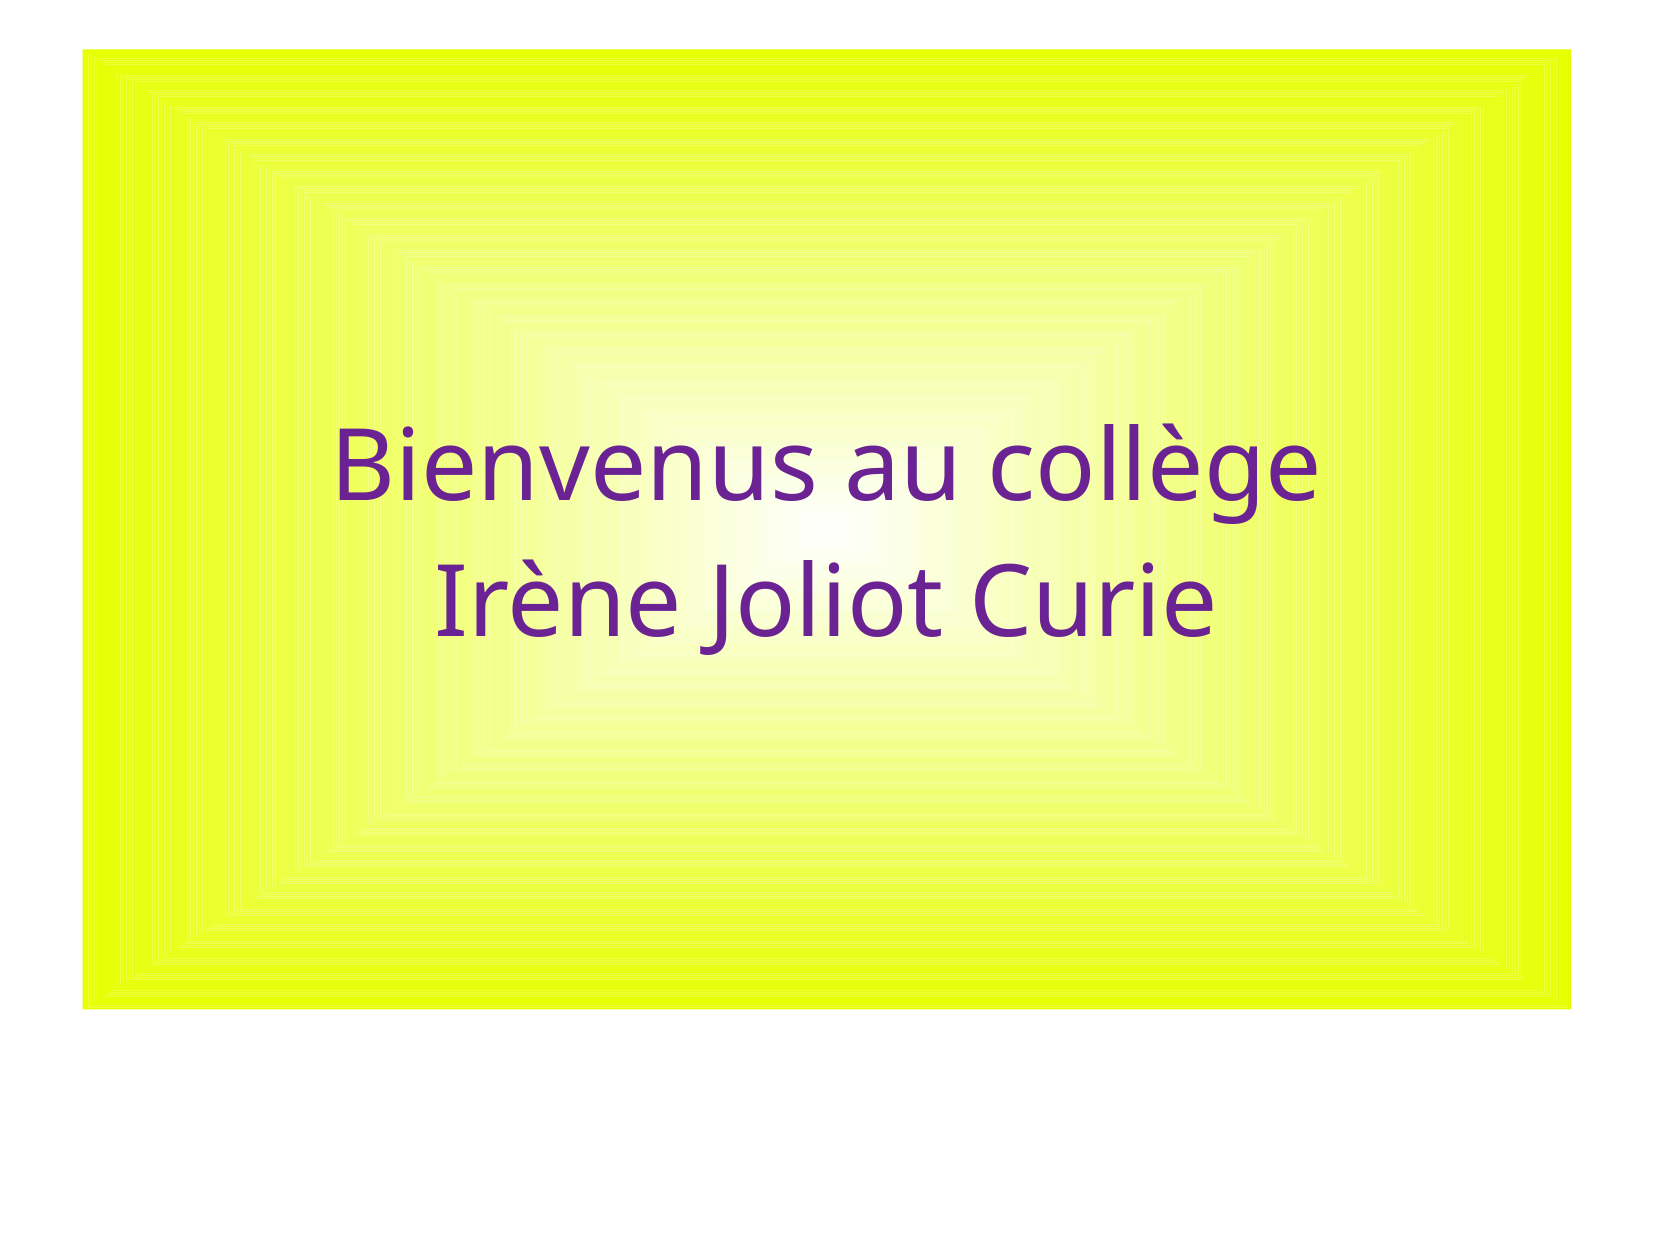

# Bienvenus au collège
Irène Joliot Curie